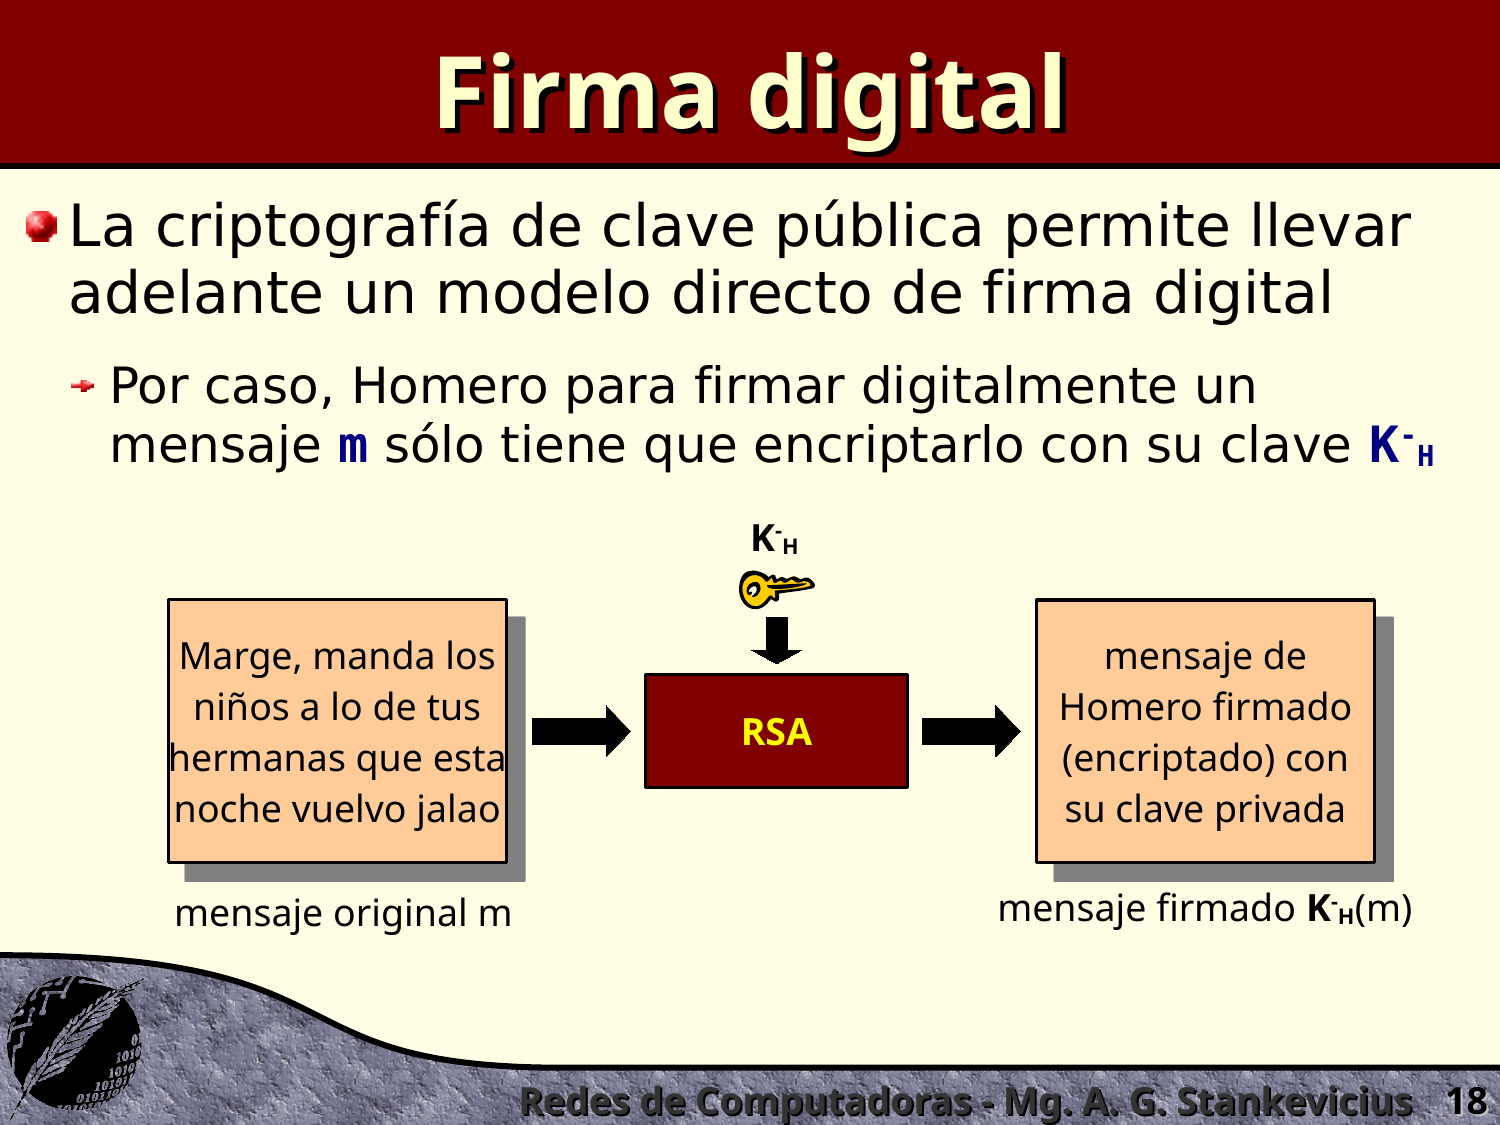

# Firma digital
La criptografía de clave pública permite llevar adelante un modelo directo de firma digital
Por caso, Homero para firmar digitalmente un mensaje m sólo tiene que encriptarlo con su clave K-H
K-H
Marge, manda los
niños a lo de tus
hermanas que esta
noche vuelvo jalao
mensaje original m
mensaje de
Homero firmado
(encriptado) con
su clave privada
mensaje firmado K-H(m)
RSA
18